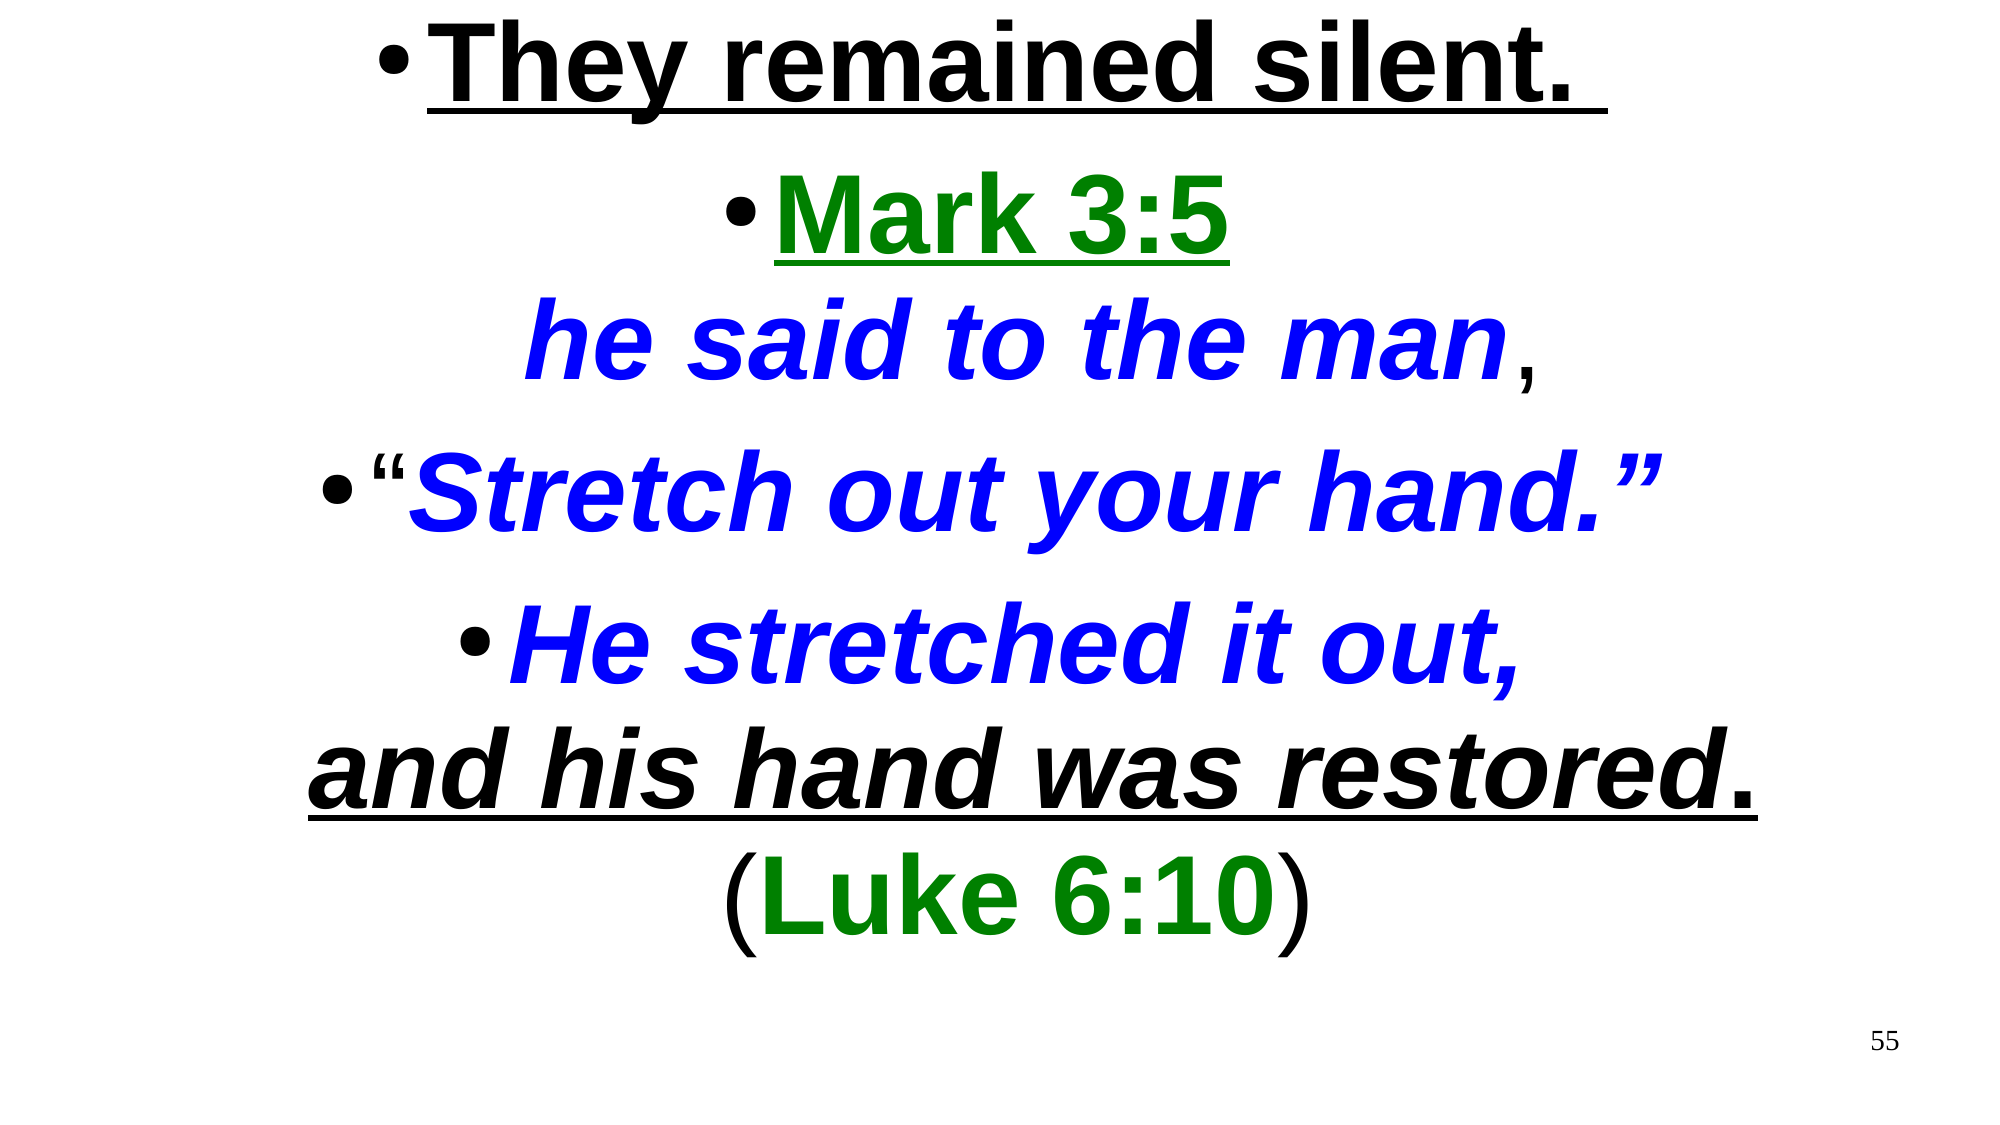

# They remained silent.
Mark 3:5 
 he said to the man,
“Stretch out your hand.”
He stretched it out,
and his hand was restored.
(Luke 6:10)
55